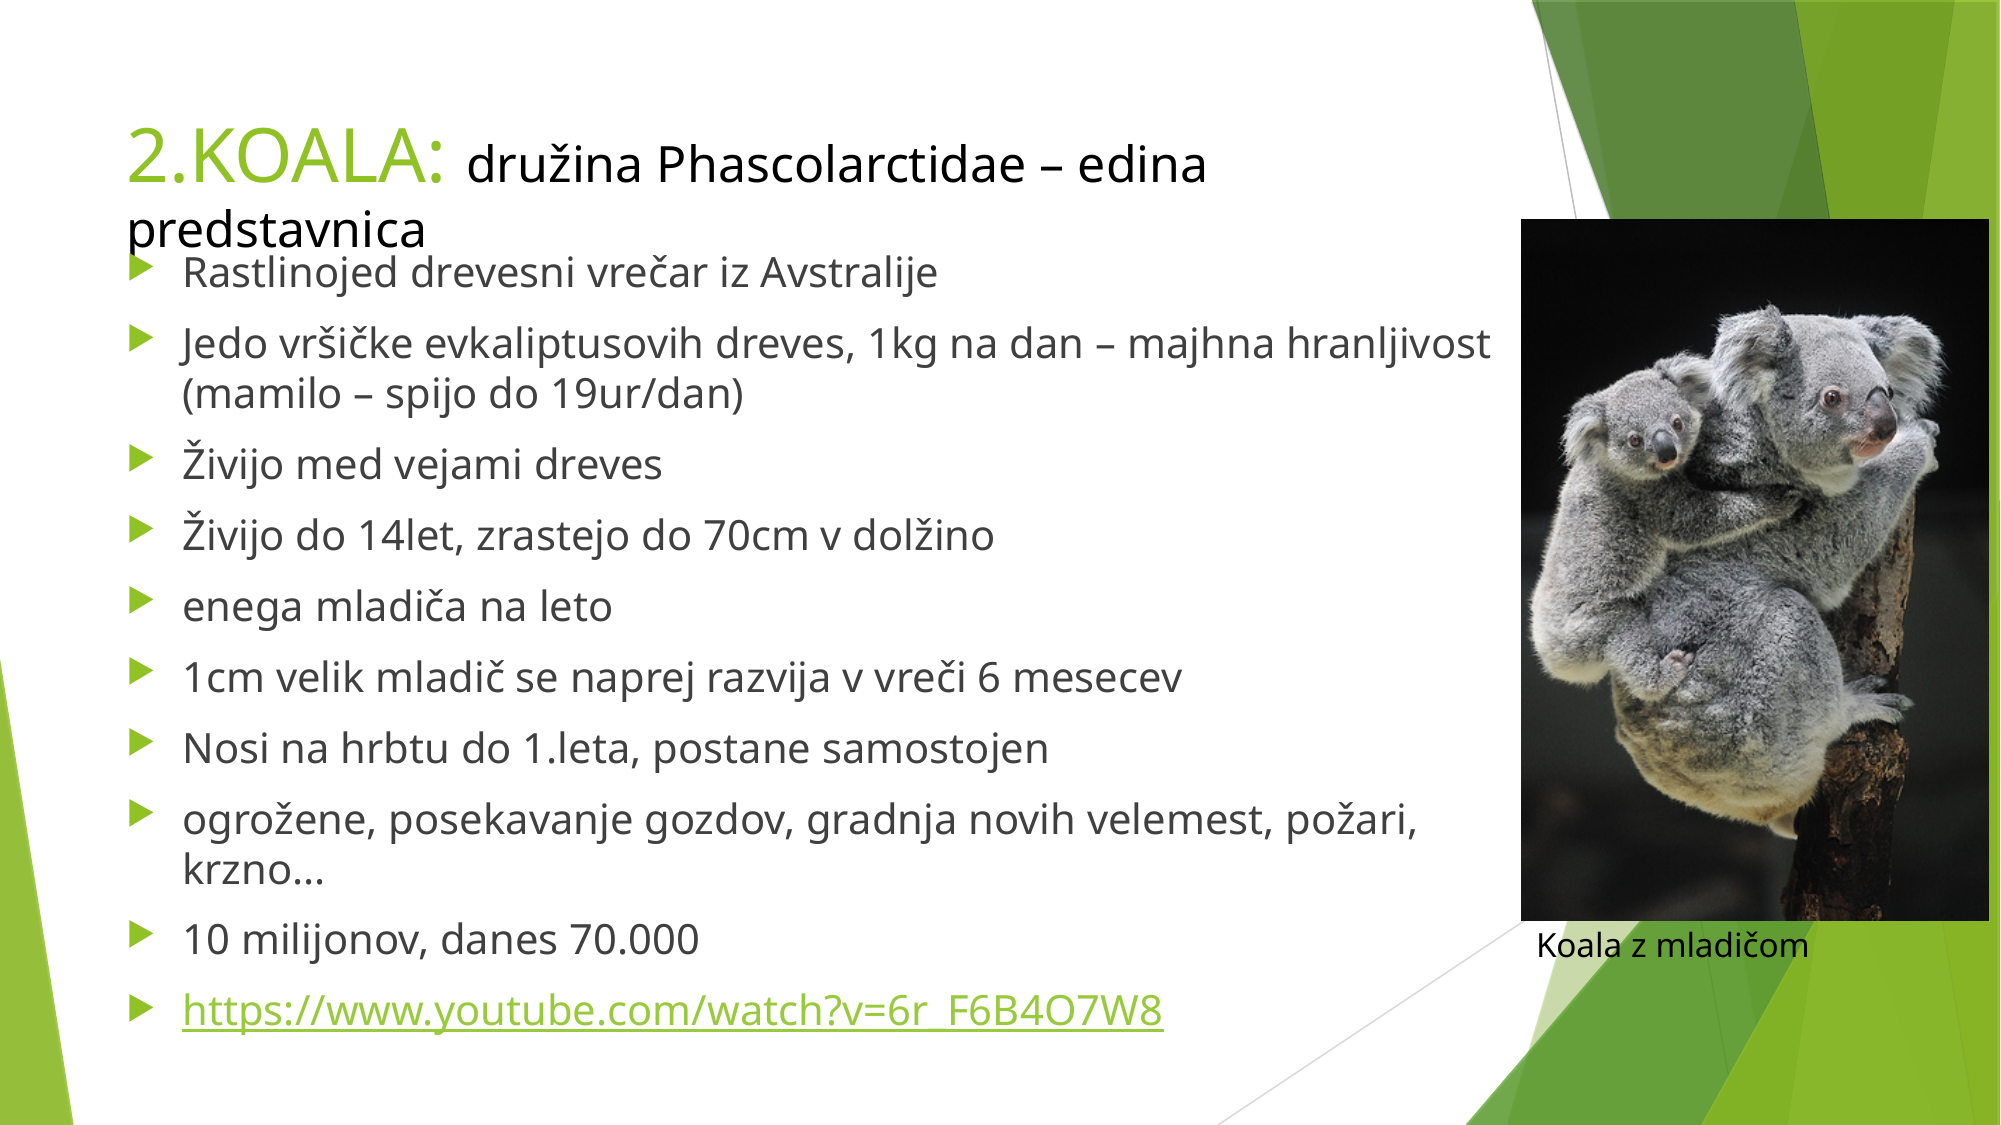

# 2.KOALA: družina Phascolarctidae – edina predstavnica
Rastlinojed drevesni vrečar iz Avstralije
Jedo vršičke evkaliptusovih dreves, 1kg na dan – majhna hranljivost (mamilo – spijo do 19ur/dan)
Živijo med vejami dreves
Živijo do 14let, zrastejo do 70cm v dolžino
enega mladiča na leto
1cm velik mladič se naprej razvija v vreči 6 mesecev
Nosi na hrbtu do 1.leta, postane samostojen
ogrožene, posekavanje gozdov, gradnja novih velemest, požari, krzno...
10 milijonov, danes 70.000
https://www.youtube.com/watch?v=6r_F6B4O7W8
Koala z mladičom